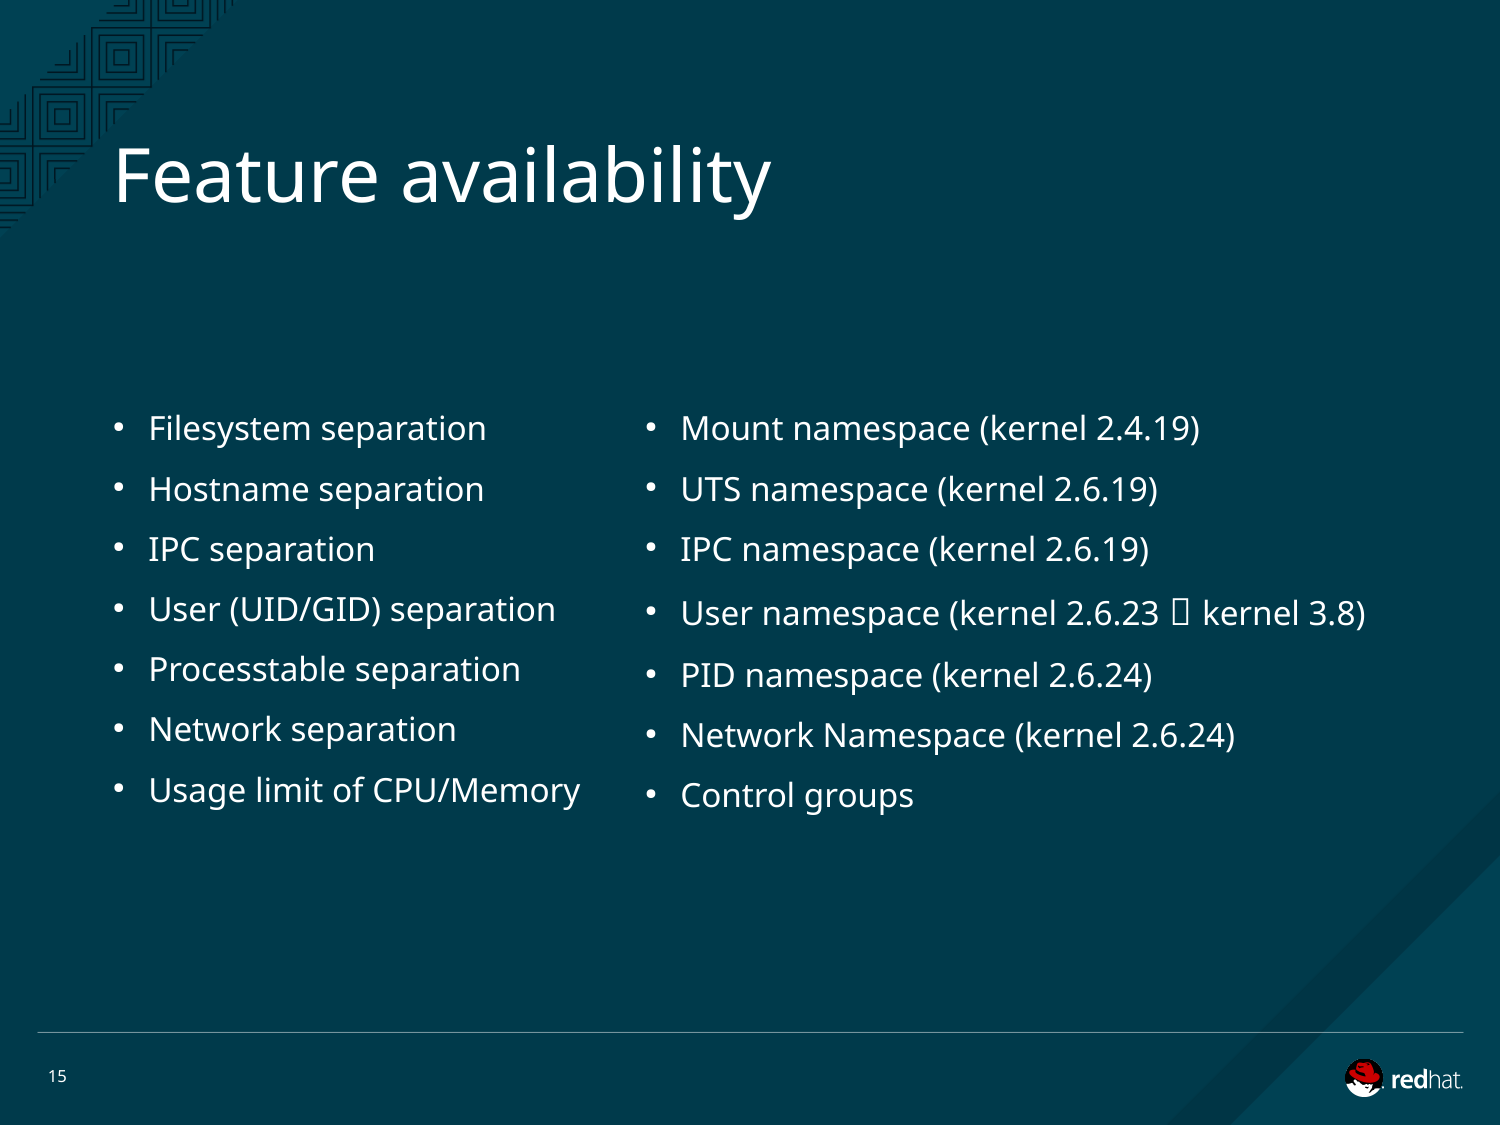

# Feature availability
Filesystem separation
Hostname separation
IPC separation
User (UID/GID) separation
Processtable separation
Network separation
Usage limit of CPU/Memory
Mount namespace (kernel 2.4.19)
UTS namespace (kernel 2.6.19)
IPC namespace (kernel 2.6.19)
User namespace (kernel 2.6.23〜kernel 3.8)
PID namespace (kernel 2.6.24)
Network Namespace (kernel 2.6.24)
Control groups
15